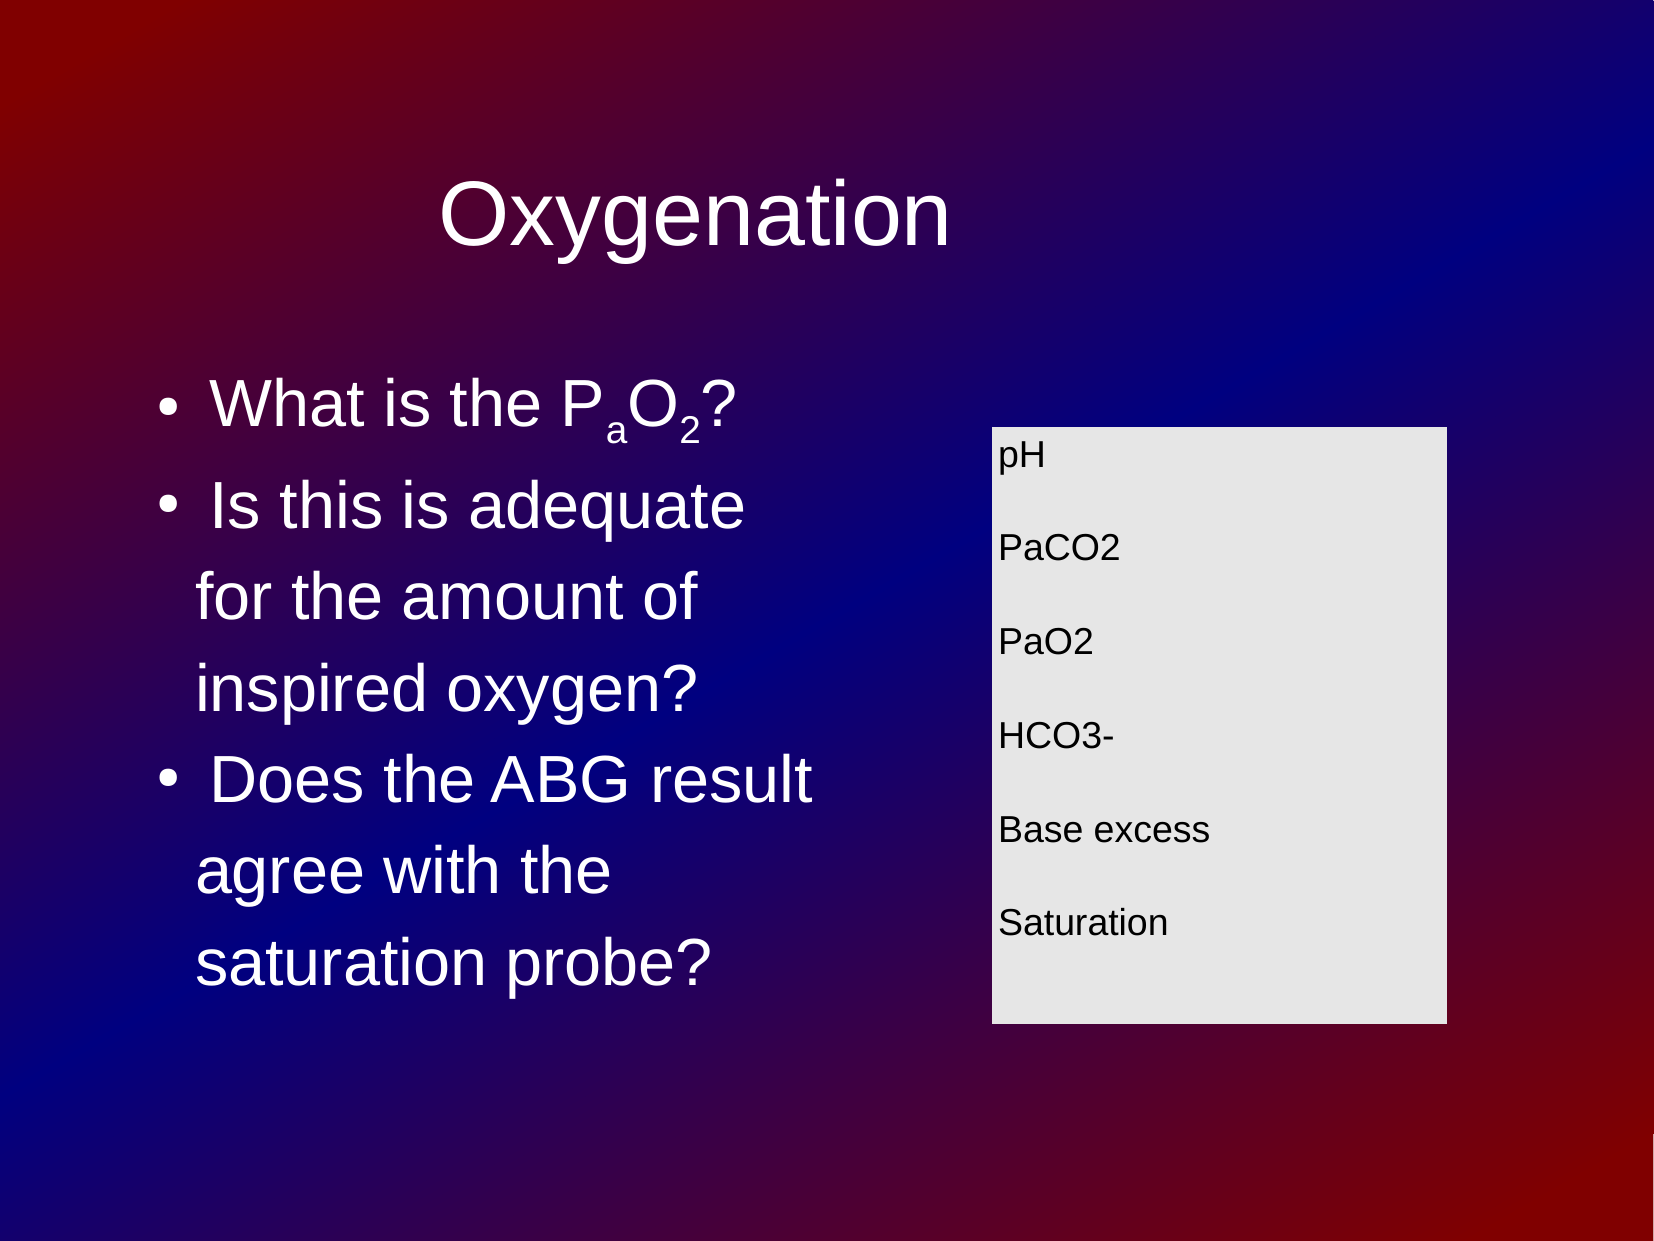

# Oxygenation
What is the PaO2?
Is this is adequate
	for the amount of
	inspired oxygen?
Does the ABG result
	agree with the
	saturation probe?
| pH | |
| --- | --- |
| PaCO2 | |
| PaO2 | |
| HCO3- | |
| Base excess | |
| Saturation | |